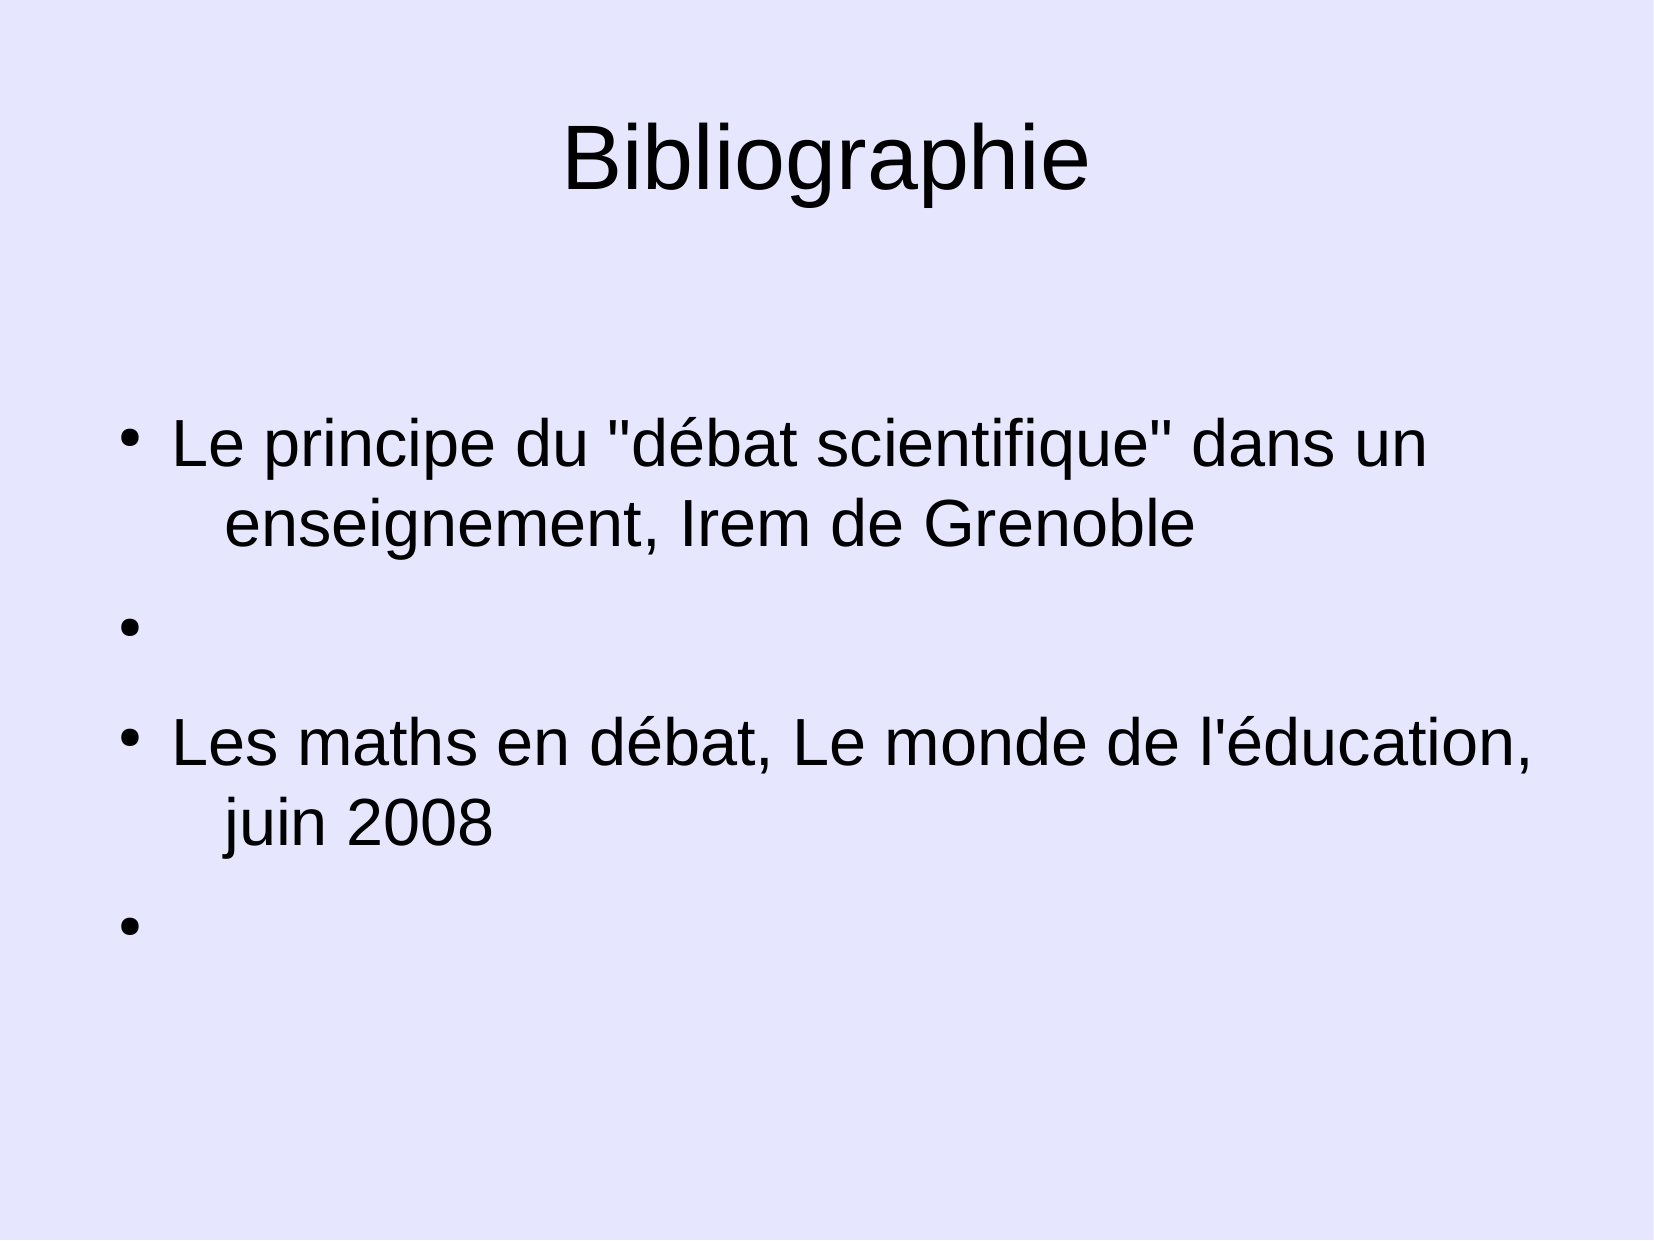

# Bibliographie
Le principe du "débat scientifique" dans un enseignement, Irem de Grenoble
Les maths en débat, Le monde de l'éducation, juin 2008